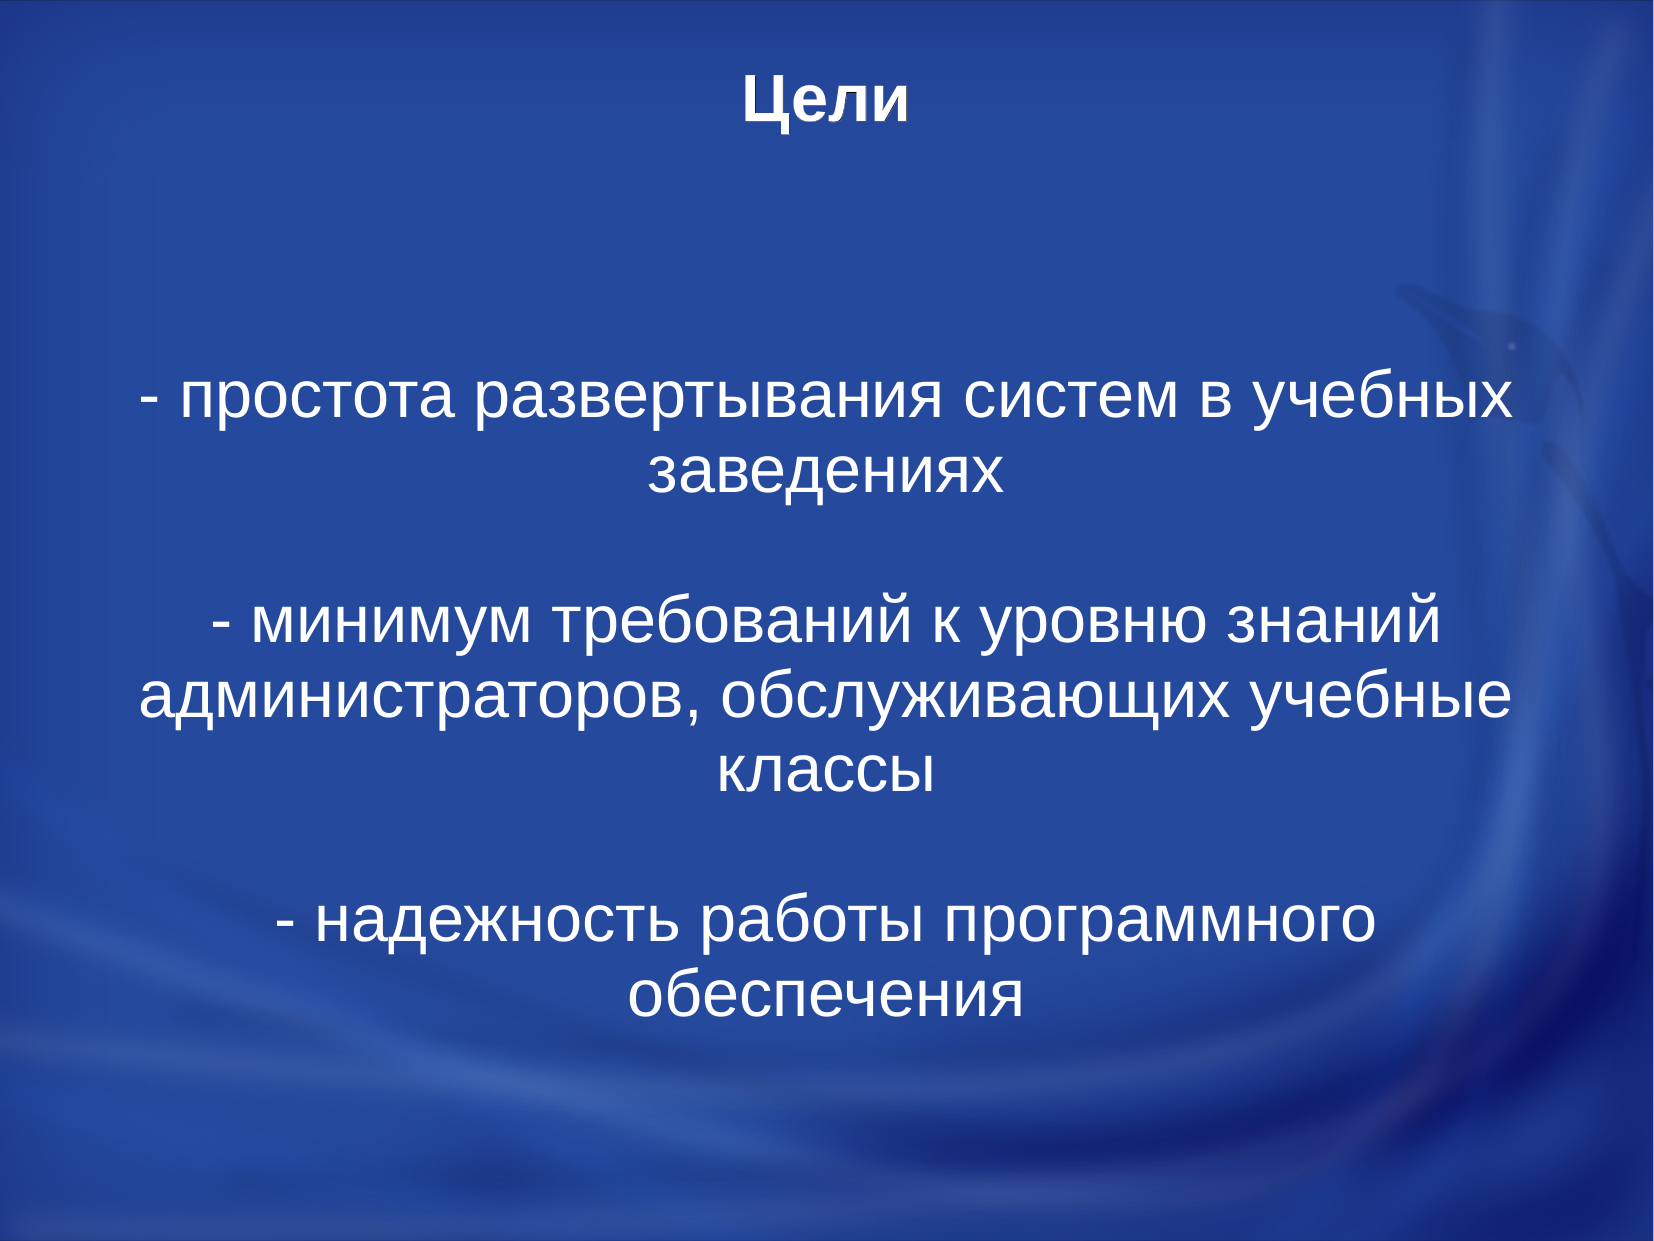

# Цели
- простота развертывания систем в учебных заведениях
- минимум требований к уровню знаний администраторов, обслуживающих учебные классы
- надежность работы программного обеспечения